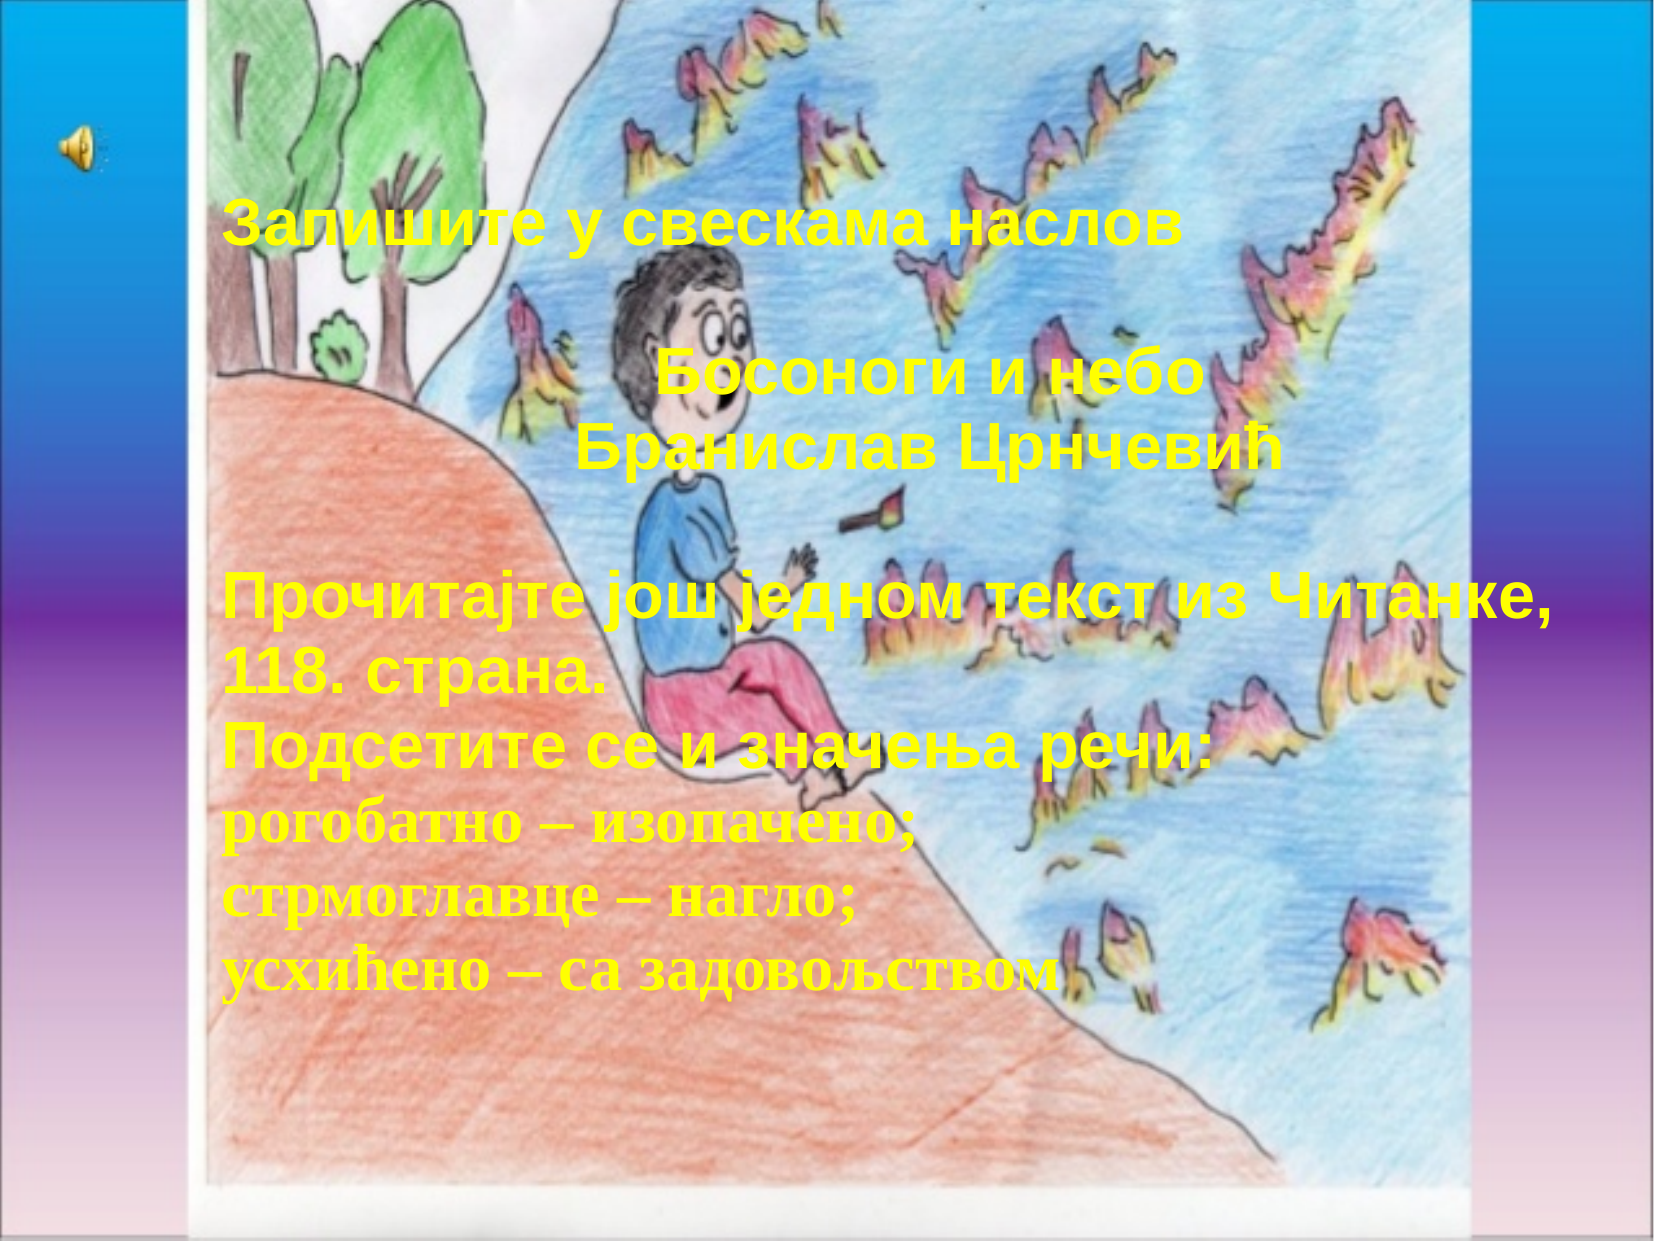

Запишите у свескама наслов
Босоноги и небо
Бранислав Црнчевић
Прочитајте још једном текст из Читанке, 118. страна.
Подсетите се и значења речи:
рогобатно – изопачено;
стрмоглавце – нагло;
усхићено – са задовољством